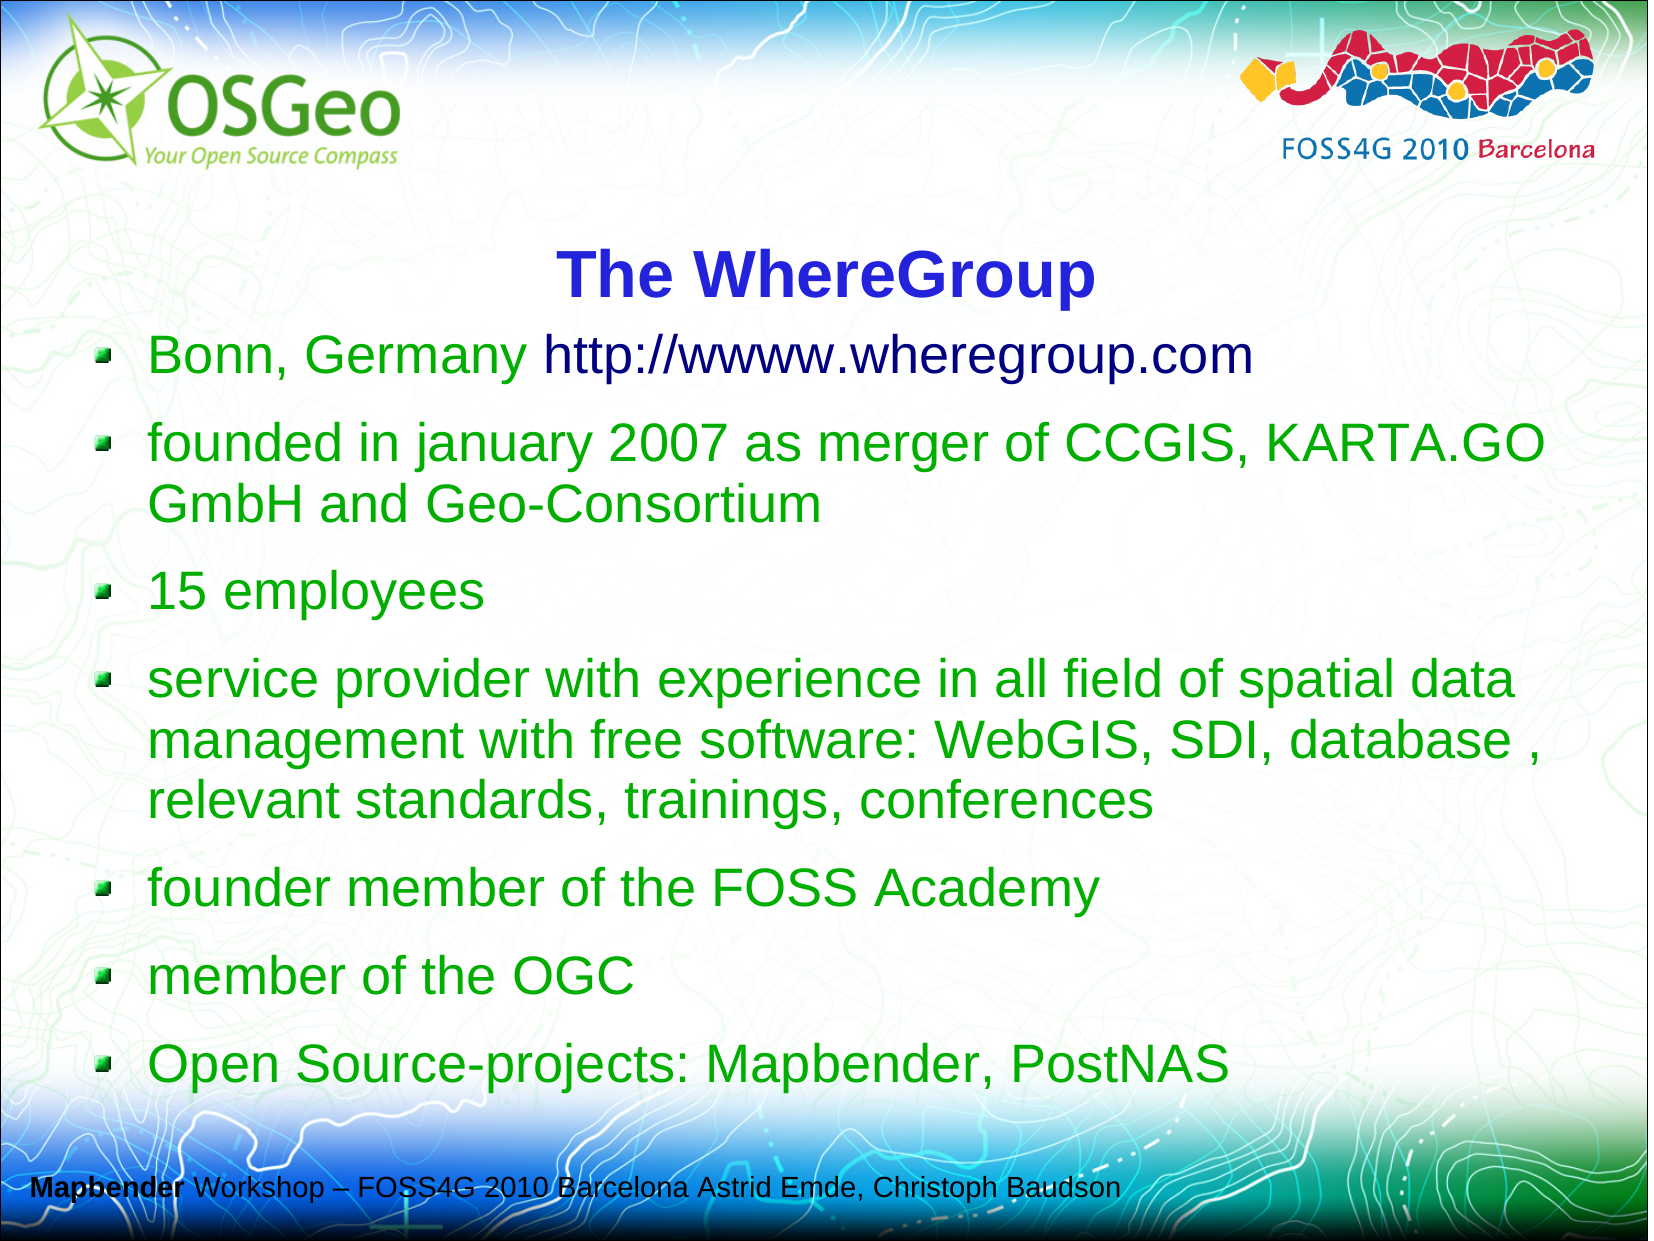

# The WhereGroup
Bonn, Germany http://wwww.wheregroup.com
founded in january 2007 as merger of CCGIS, KARTA.GO GmbH and Geo-Consortium
15 employees
service provider with experience in all field of spatial data management with free software: WebGIS, SDI, database , relevant standards, trainings, conferences
founder member of the FOSS Academy
member of the OGC
Open Source-projects: Mapbender, PostNAS